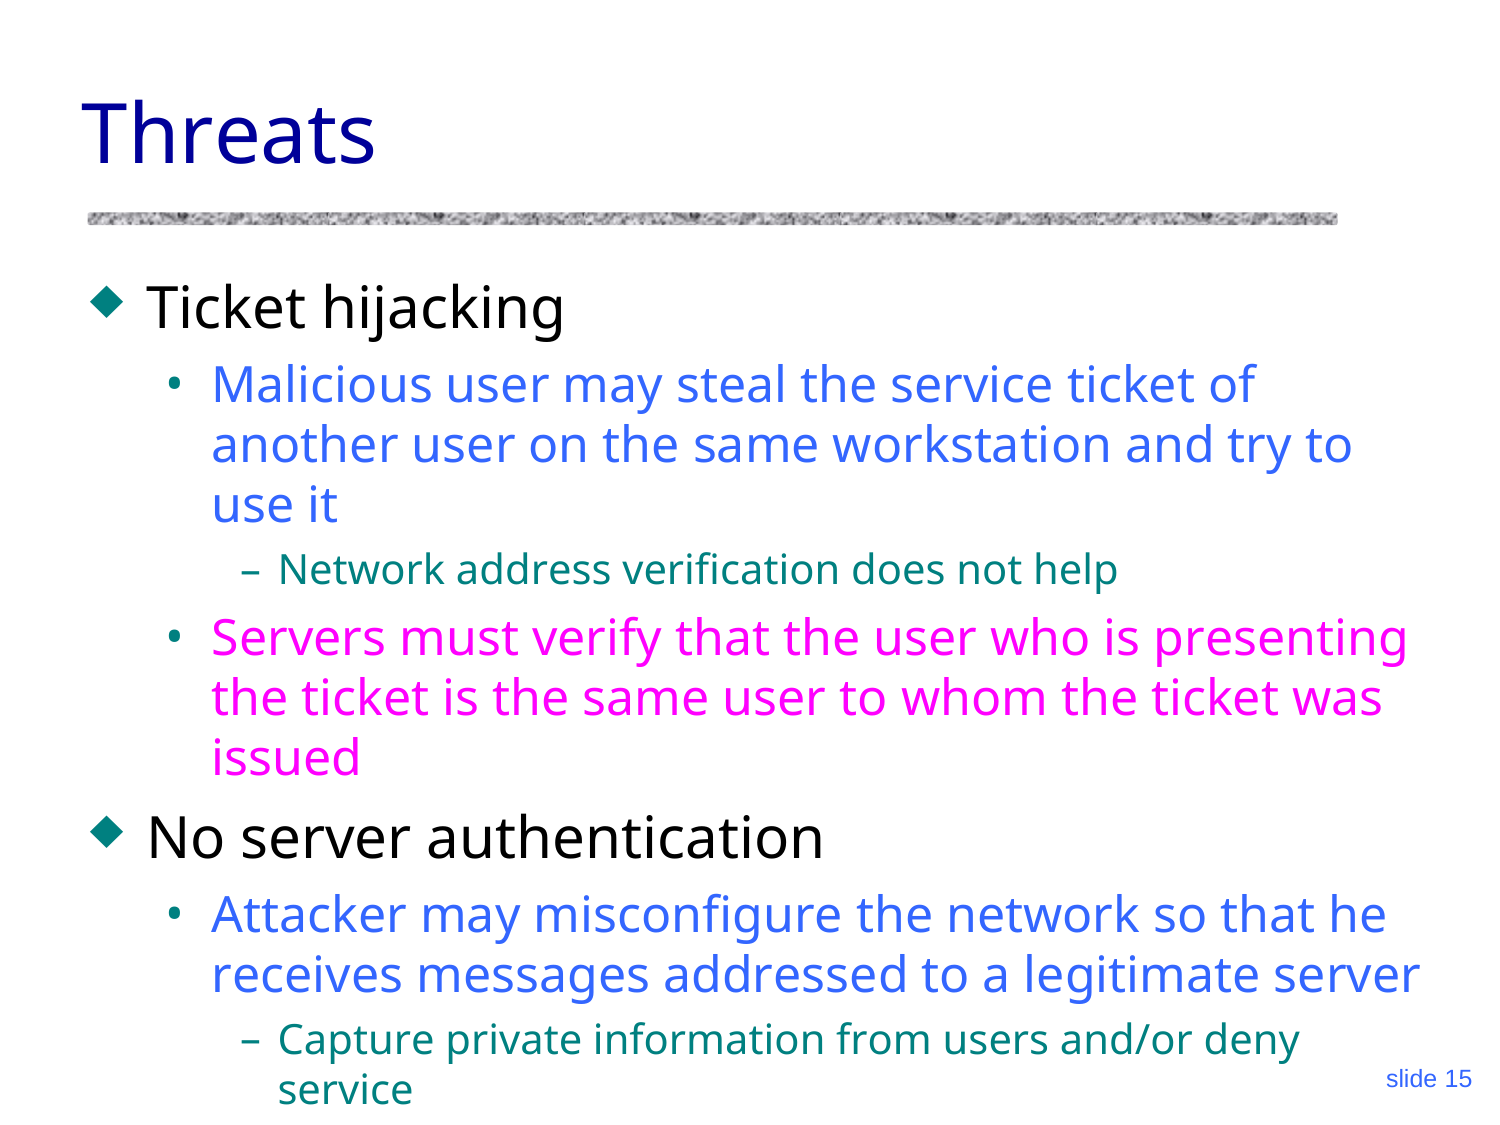

Threats
Ticket hijacking
Malicious user may steal the service ticket of another user on the same workstation and try to use it
Network address verification does not help
Servers must verify that the user who is presenting the ticket is the same user to whom the ticket was issued
No server authentication
Attacker may misconfigure the network so that he receives messages addressed to a legitimate server
Capture private information from users and/or deny service
Servers must prove their identity to users
slide